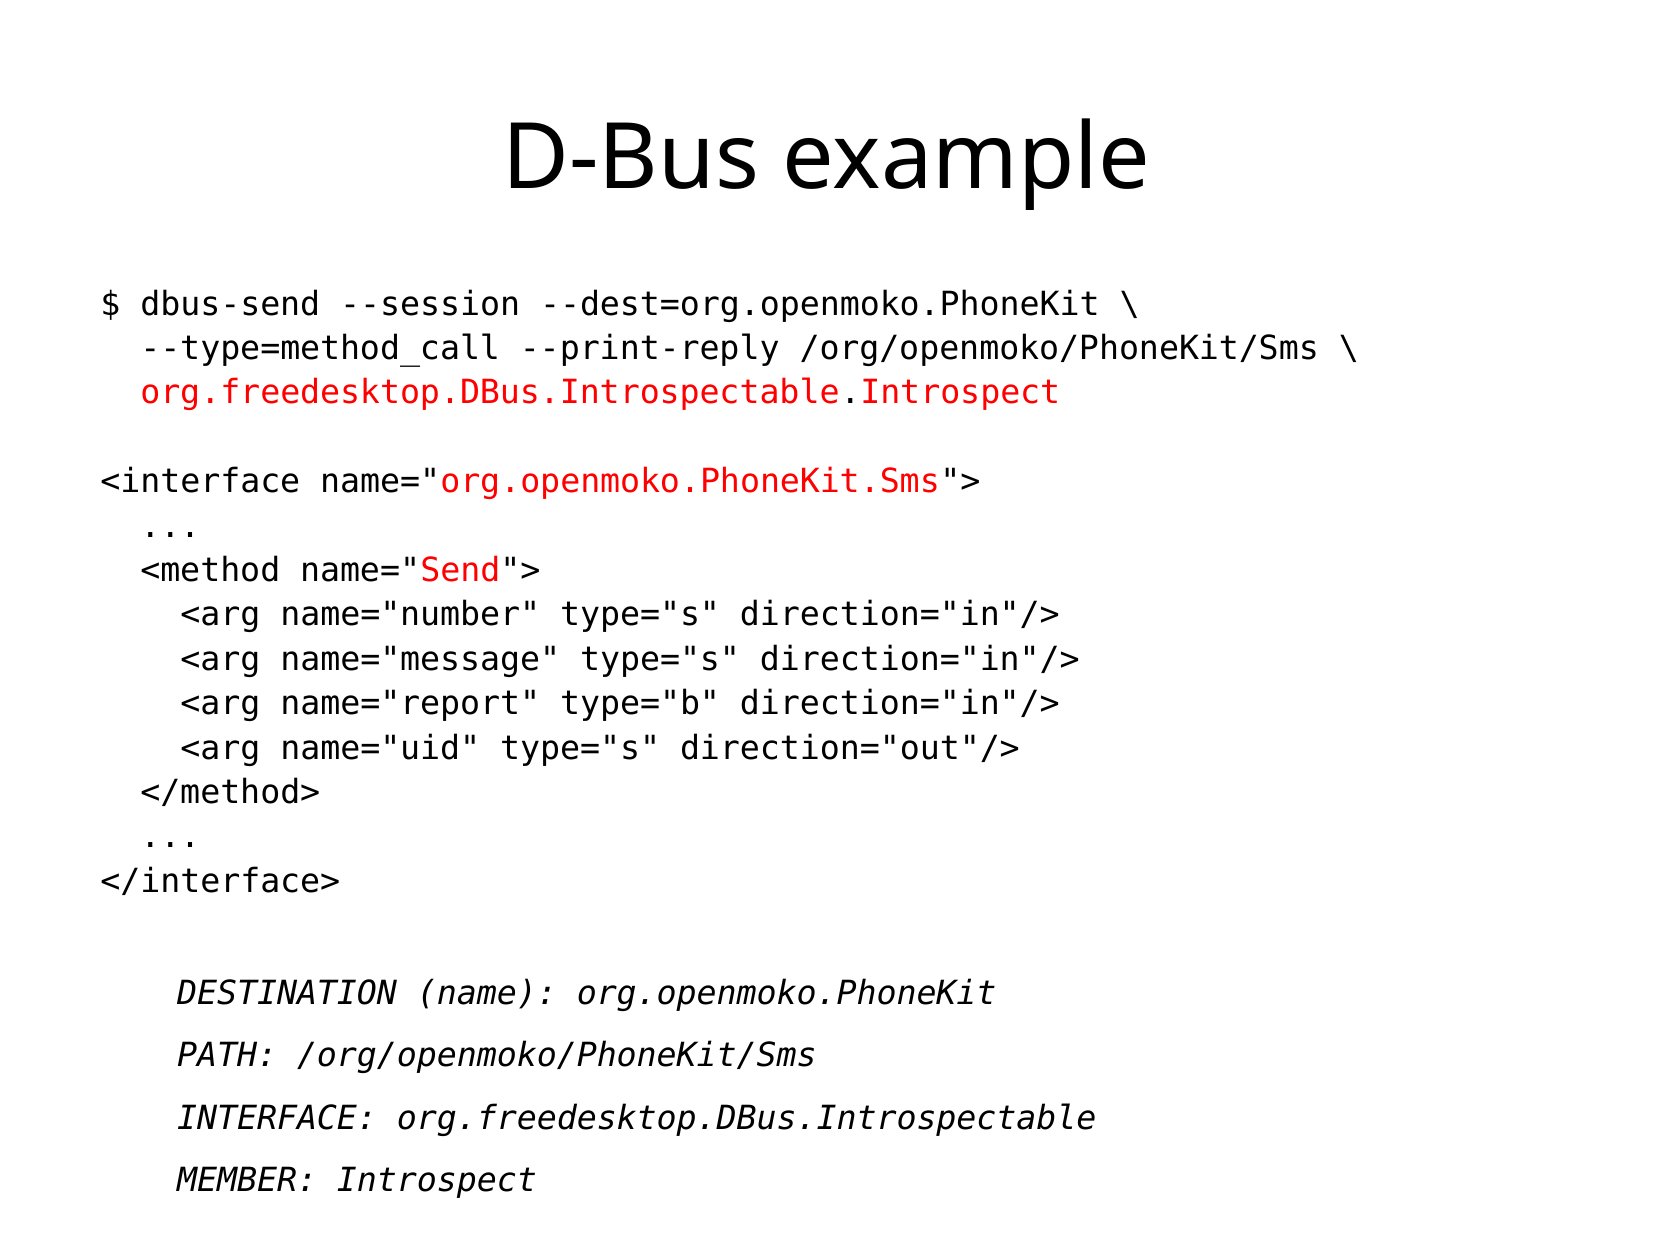

# D-Bus example
$ dbus-send --session --dest=org.openmoko.PhoneKit \
 --type=method_call --print-reply /org/openmoko/PhoneKit/Sms \
 org.freedesktop.DBus.Introspectable.Introspect
<interface name="org.openmoko.PhoneKit.Sms">
 ...
 <method name="Send">
 <arg name="number" type="s" direction="in"/>
 <arg name="message" type="s" direction="in"/>
 <arg name="report" type="b" direction="in"/>
 <arg name="uid" type="s" direction="out"/>
 </method>
 ...
</interface>
DESTINATION (name): org.openmoko.PhoneKit
PATH: /org/openmoko/PhoneKit/Sms
INTERFACE: org.freedesktop.DBus.Introspectable
MEMBER: Introspect